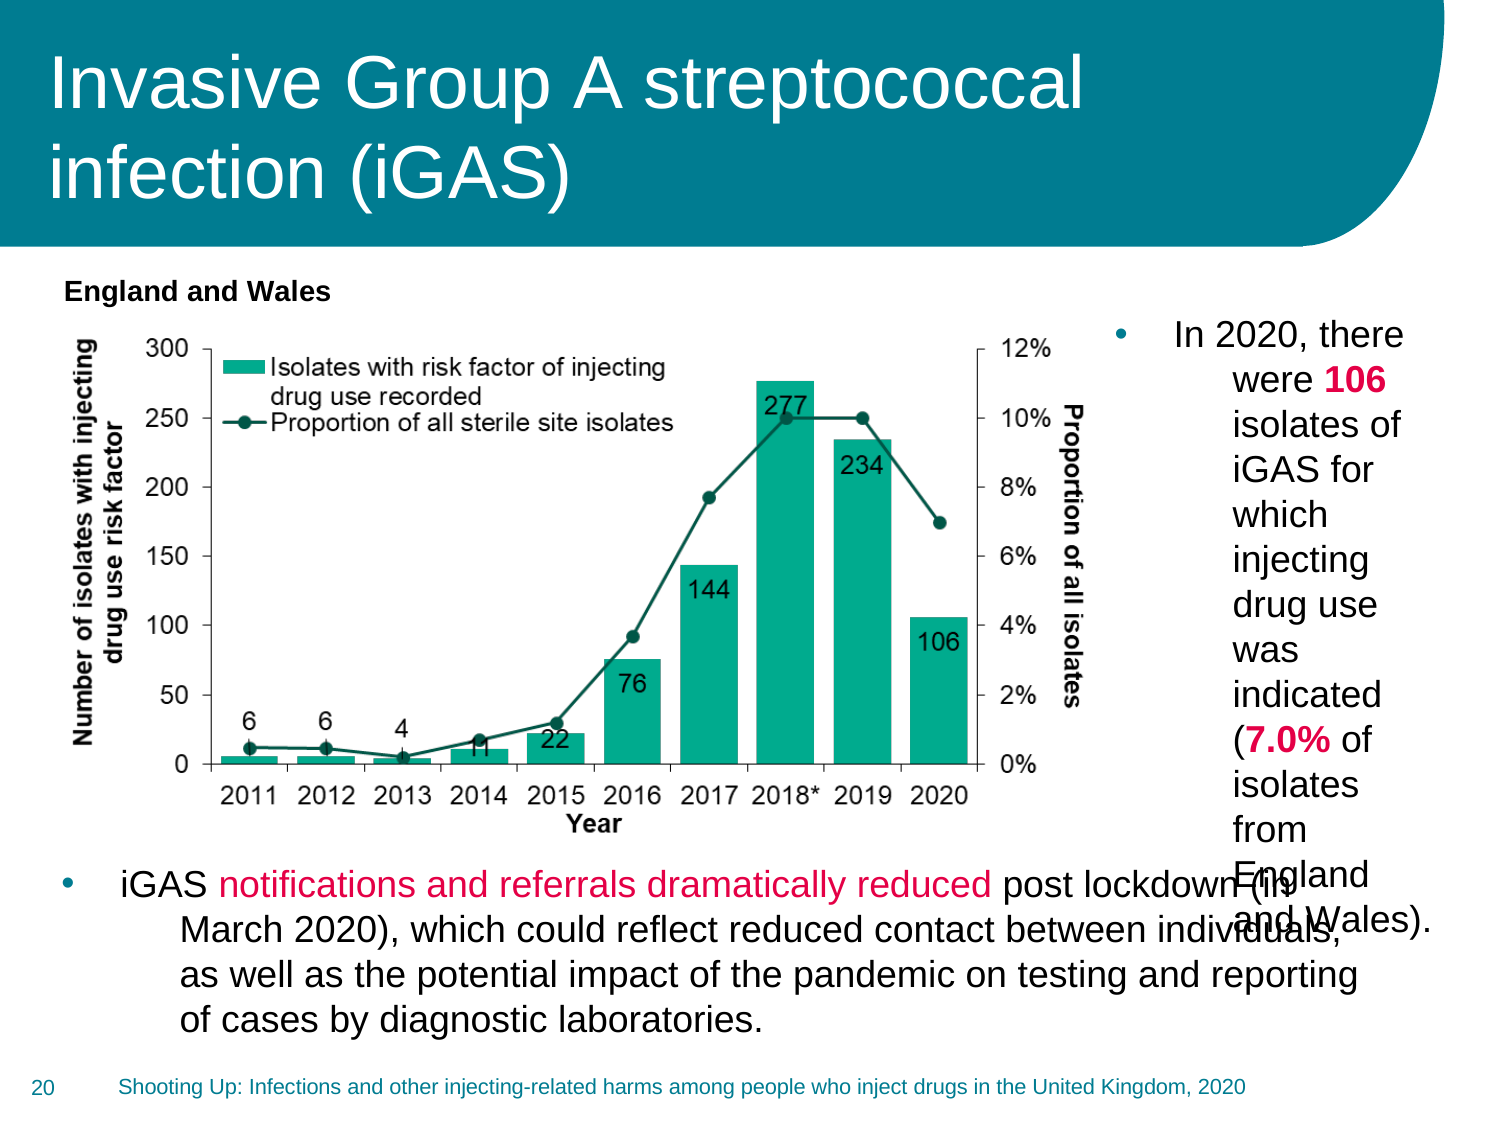

Invasive Group A streptococcal infection (iGAS)
England and Wales
In 2020, there were 106 isolates of iGAS for which injecting drug use was indicated (7.0% of isolates from England and Wales).
iGAS notifications and referrals dramatically reduced post lockdown (in March 2020), which could reflect reduced contact between individuals, as well as the potential impact of the pandemic on testing and reporting of cases by diagnostic laboratories.
8
Shooting Up: Infections and other injecting-related harms among people who inject drugs in the United Kingdom, 2020